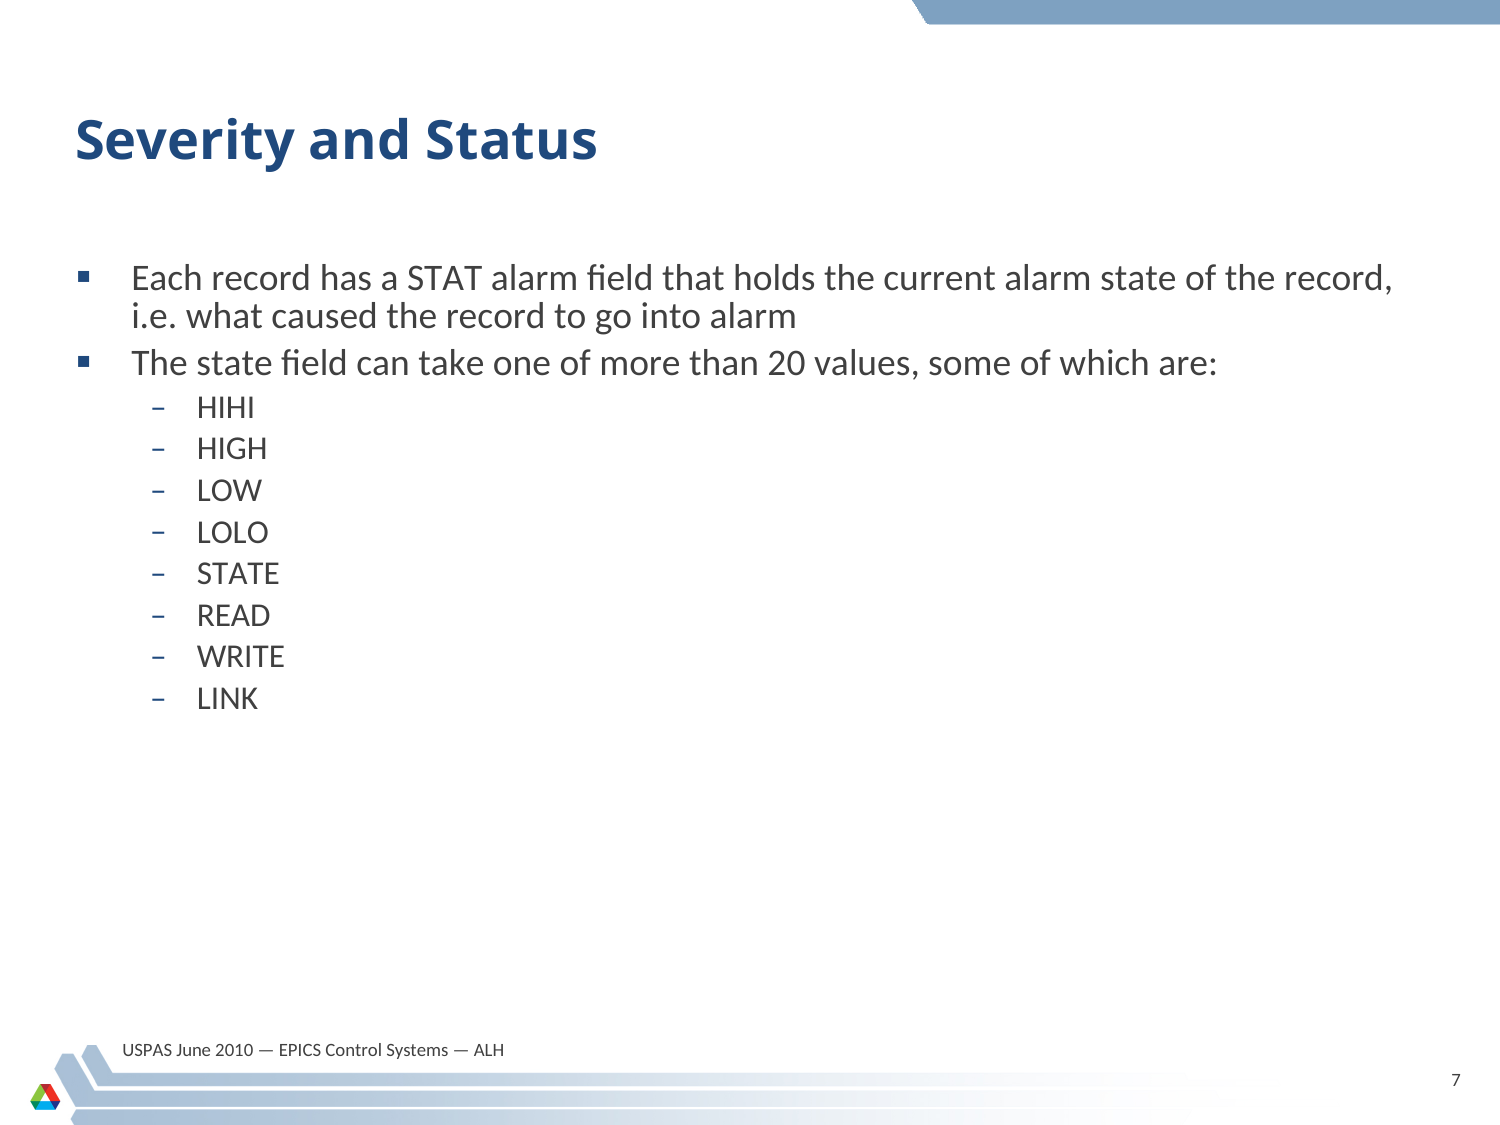

# Severity and Status
Each record has a STAT alarm field that holds the current alarm state of the record, i.e. what caused the record to go into alarm
The state field can take one of more than 20 values, some of which are:
HIHI
HIGH
LOW
LOLO
STATE
READ
WRITE
LINK
USPAS June 2010 — EPICS Control Systems — ALH
7